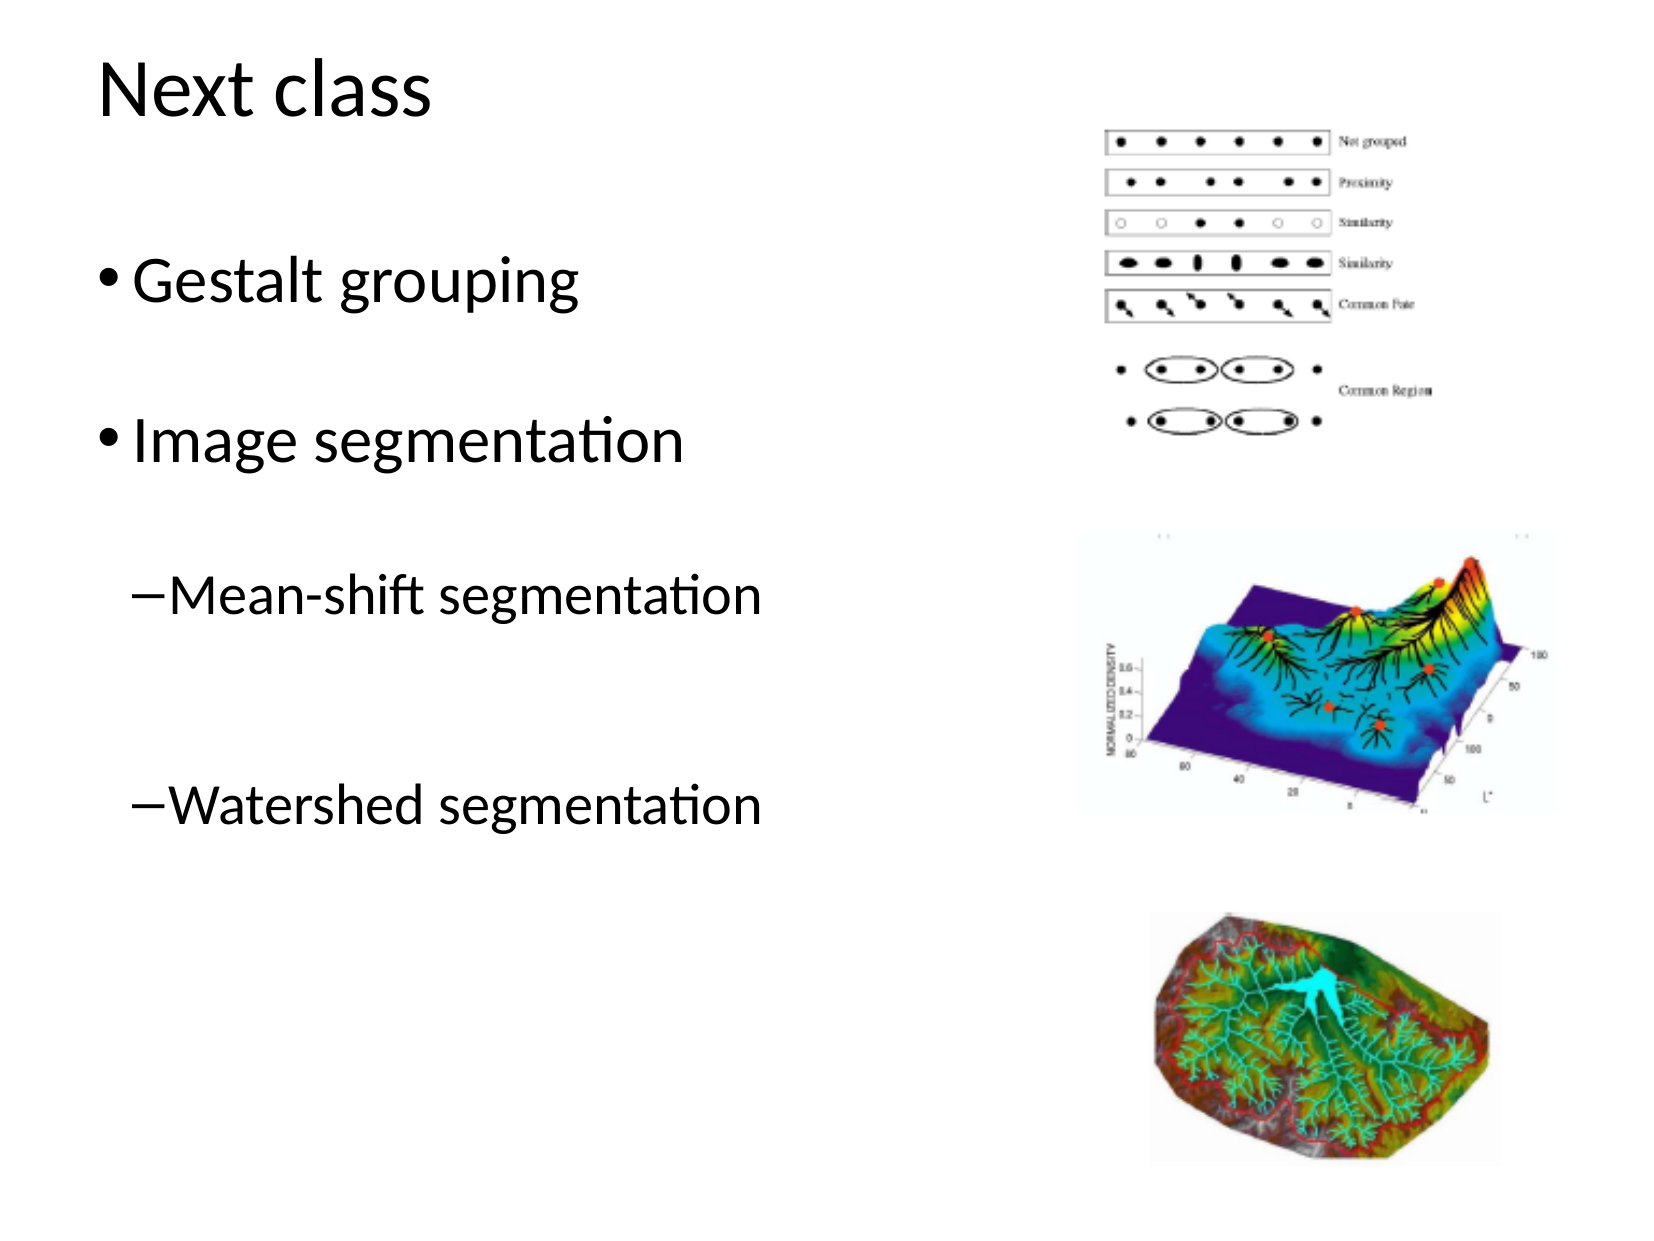

Next class
Gestalt grouping
Image segmentation
Mean-shift segmentation
Watershed segmentation